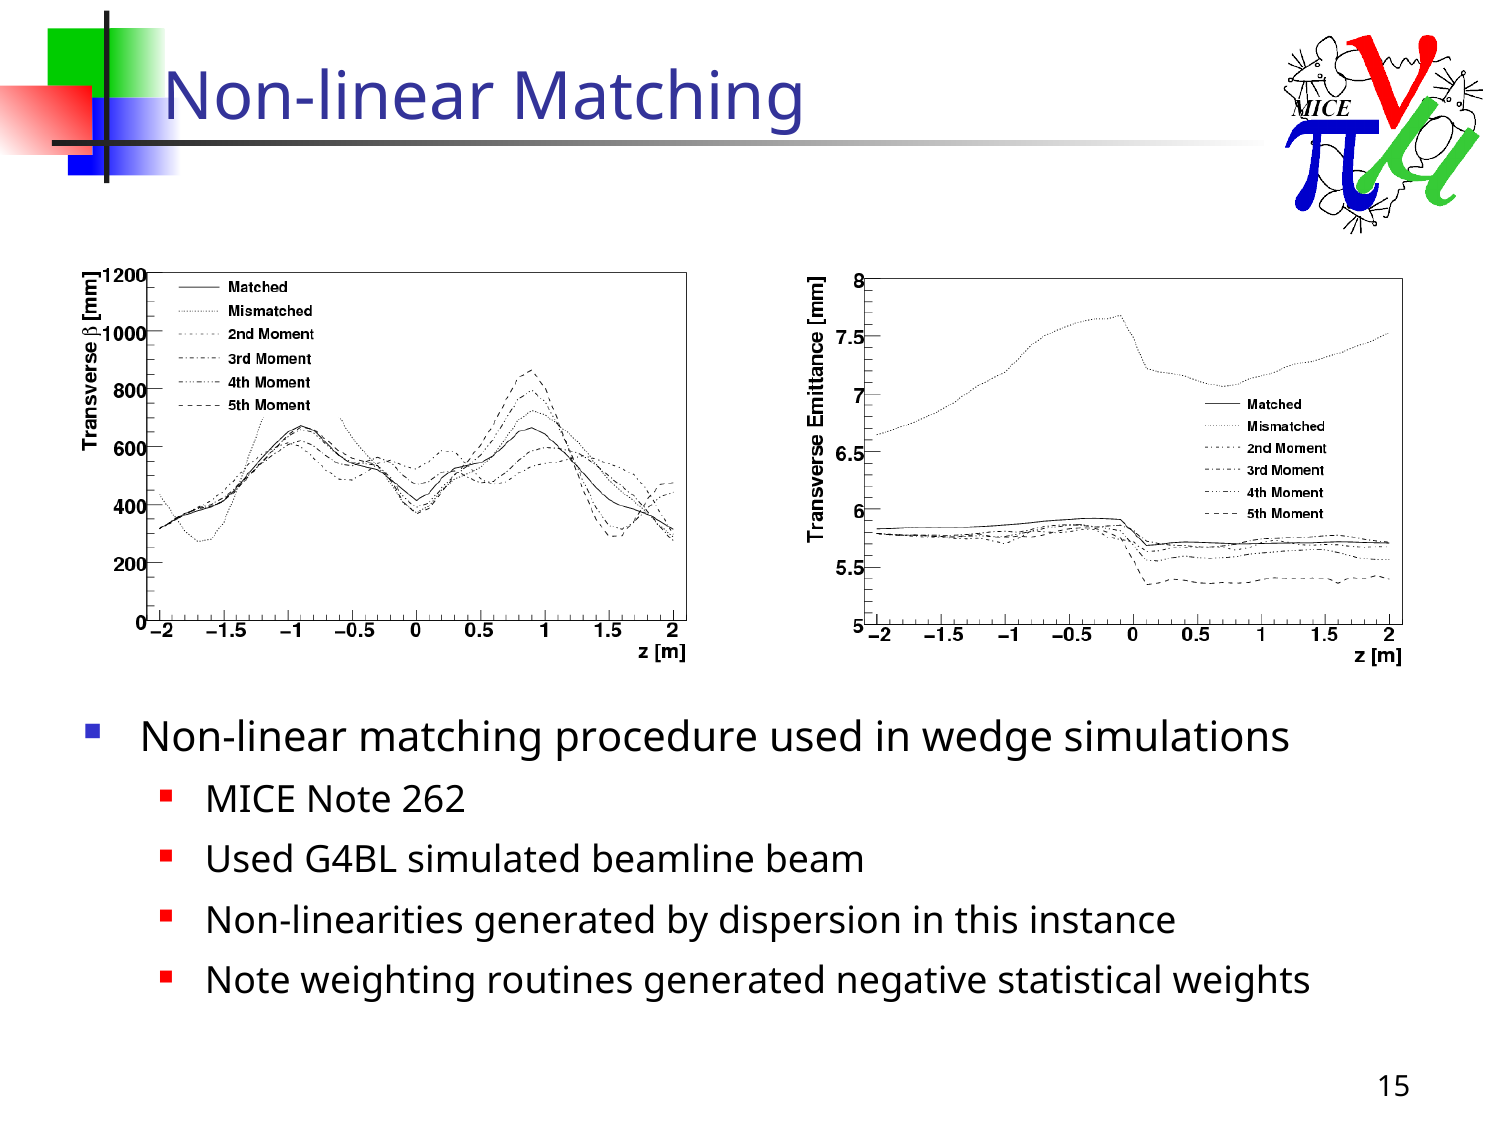

# Non-linear Matching
Non-linear matching procedure used in wedge simulations
MICE Note 262
Used G4BL simulated beamline beam
Non-linearities generated by dispersion in this instance
Note weighting routines generated negative statistical weights
15